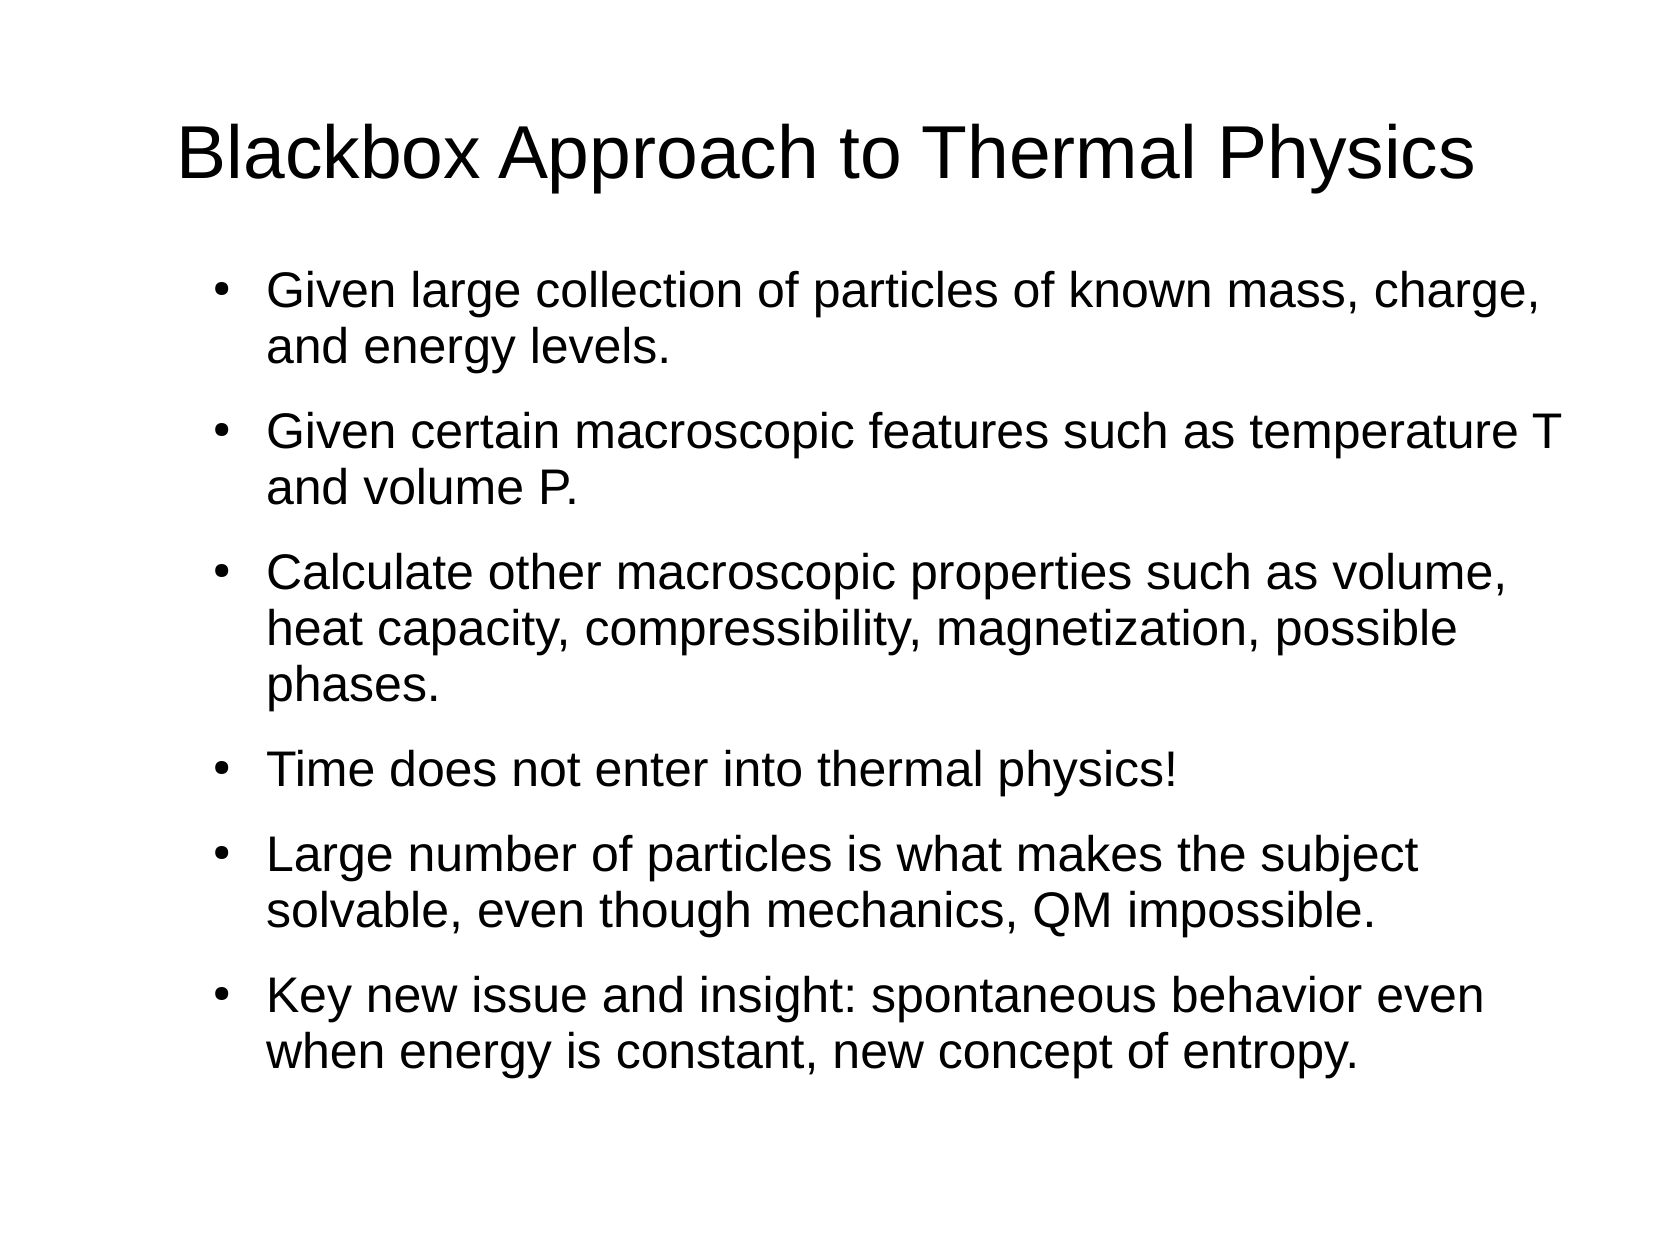

Blackbox Approach to Thermal Physics
# Given large collection of particles of known mass, charge, and energy levels.
Given certain macroscopic features such as temperature T and volume P.
Calculate other macroscopic properties such as volume, heat capacity, compressibility, magnetization, possible phases.
Time does not enter into thermal physics!
Large number of particles is what makes the subject solvable, even though mechanics, QM impossible.
Key new issue and insight: spontaneous behavior even when energy is constant, new concept of entropy.